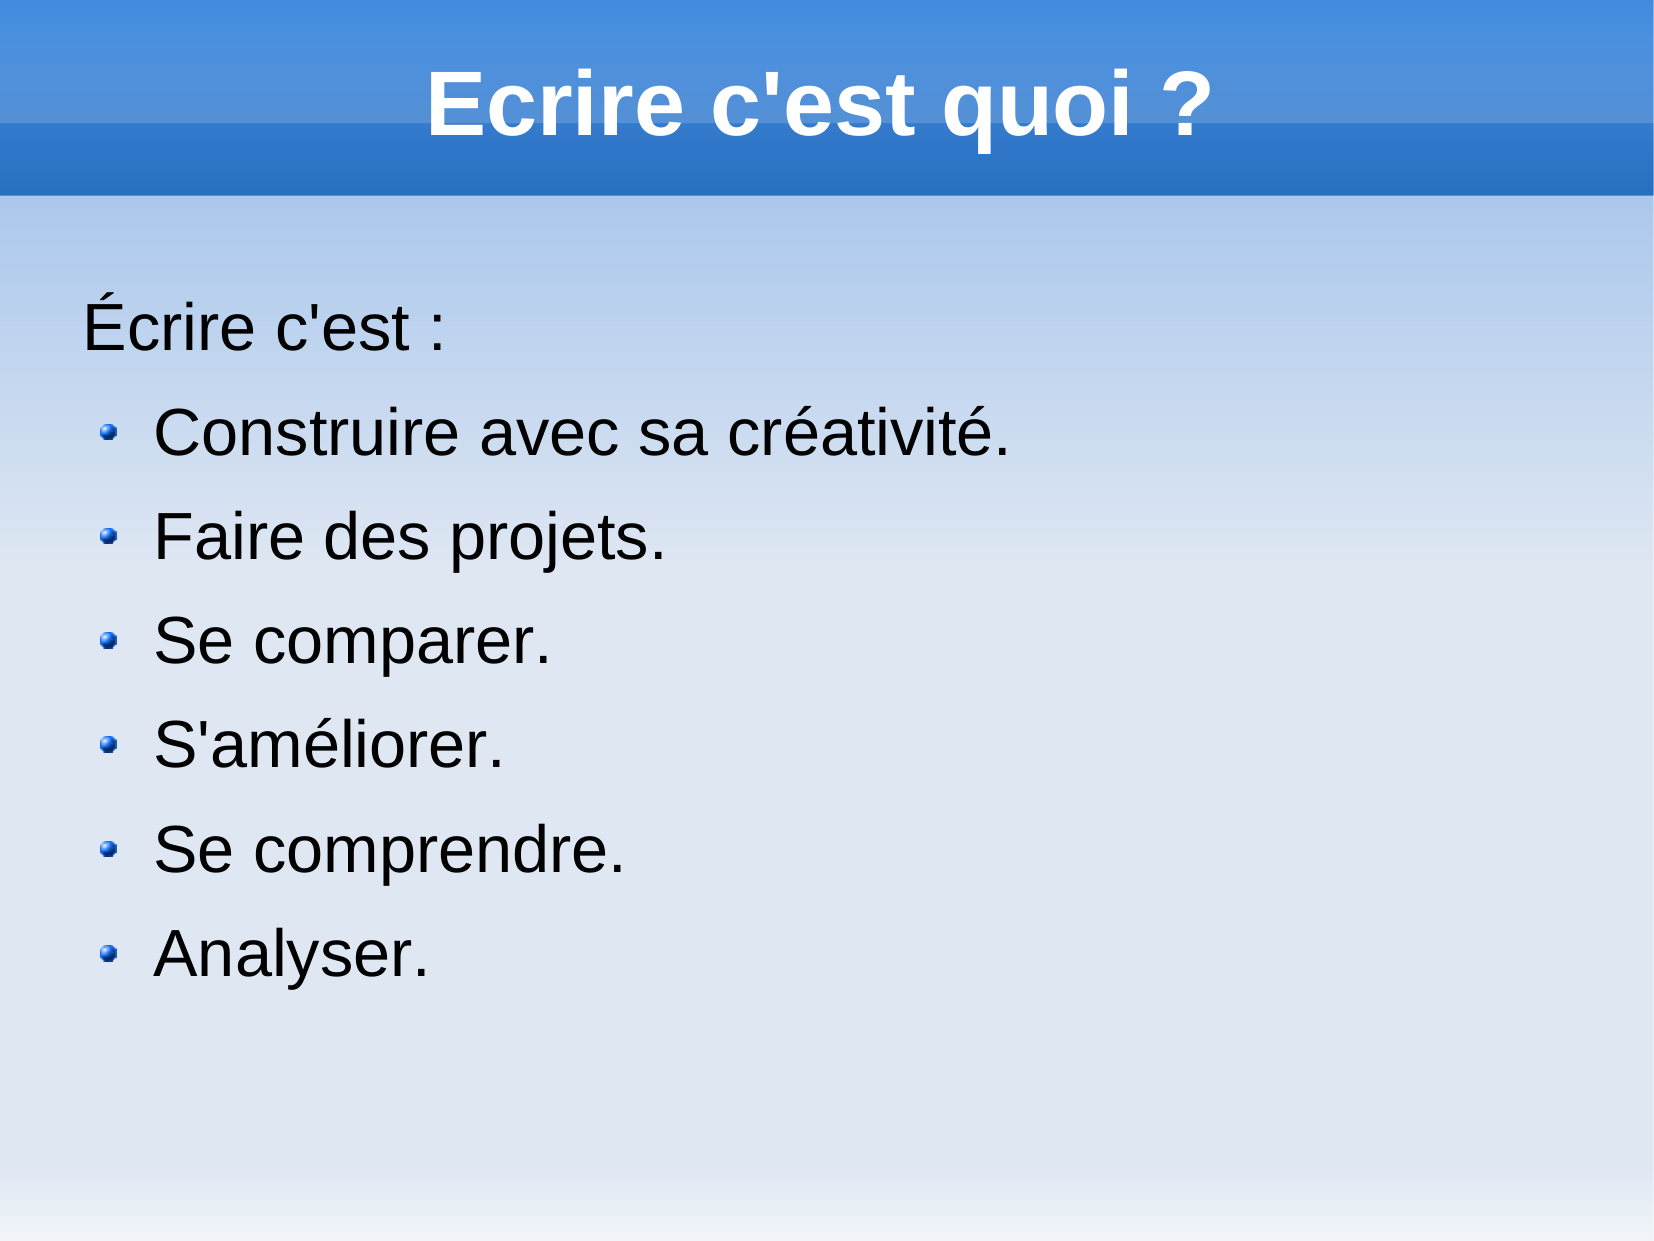

# Ecrire c'est quoi ?
Écrire c'est :
Construire avec sa créativité.
Faire des projets.
Se comparer.
S'améliorer.
Se comprendre.
Analyser.